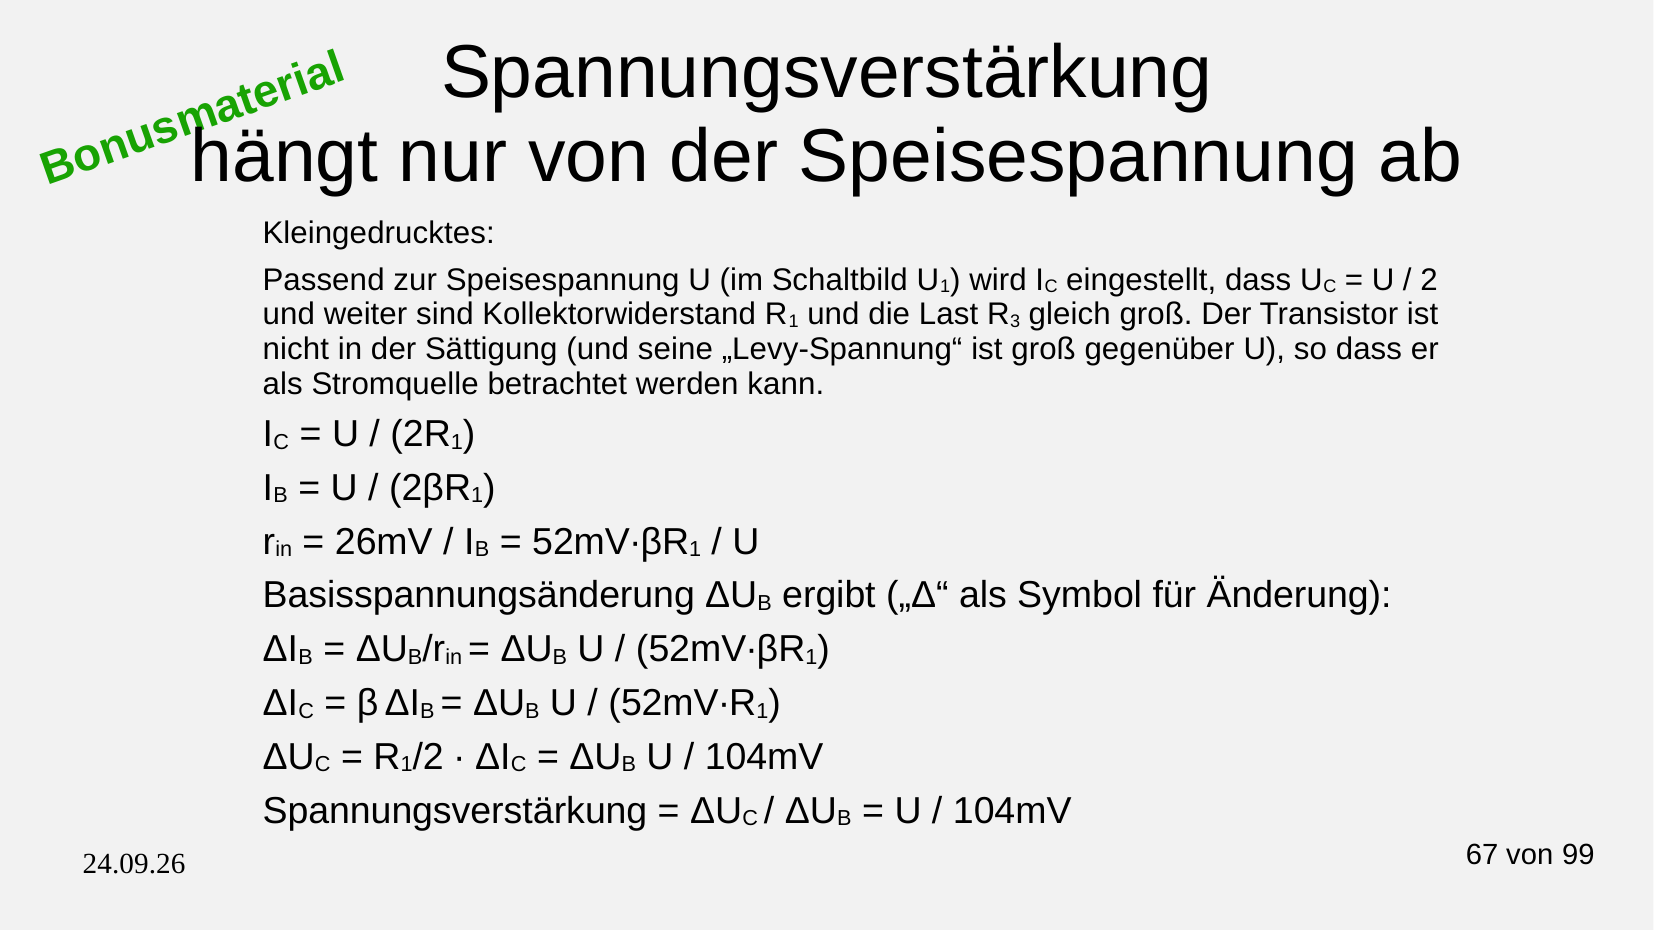

# Spannungsverstärkung hängt nur von der Speisespannung ab
Kleingedrucktes:
Passend zur Speisespannung U (im Schaltbild U1) wird IC eingestellt, dass UC = U / 2 und weiter sind Kollektorwiderstand R1 und die Last R3 gleich groß. Der Transistor ist nicht in der Sättigung (und seine „Levy-Spannung“ ist groß gegenüber U), so dass er als Stromquelle betrachtet werden kann.
IC = U / (2R1)
IB = U / (2βR1)
rin = 26mV / IB = 52mV∙βR1 / U
Basisspannungsänderung ΔUB ergibt („Δ“ als Symbol für Änderung):
ΔIB = ΔUB/rin = ΔUB U / (52mV∙βR1)
ΔIC = β ΔIB = ΔUB U / (52mV∙R1)
ΔUC = R1/2 ∙ ΔIC = ΔUB U / 104mV
Spannungsverstärkung = ΔUC / ΔUB = U / 104mV
67